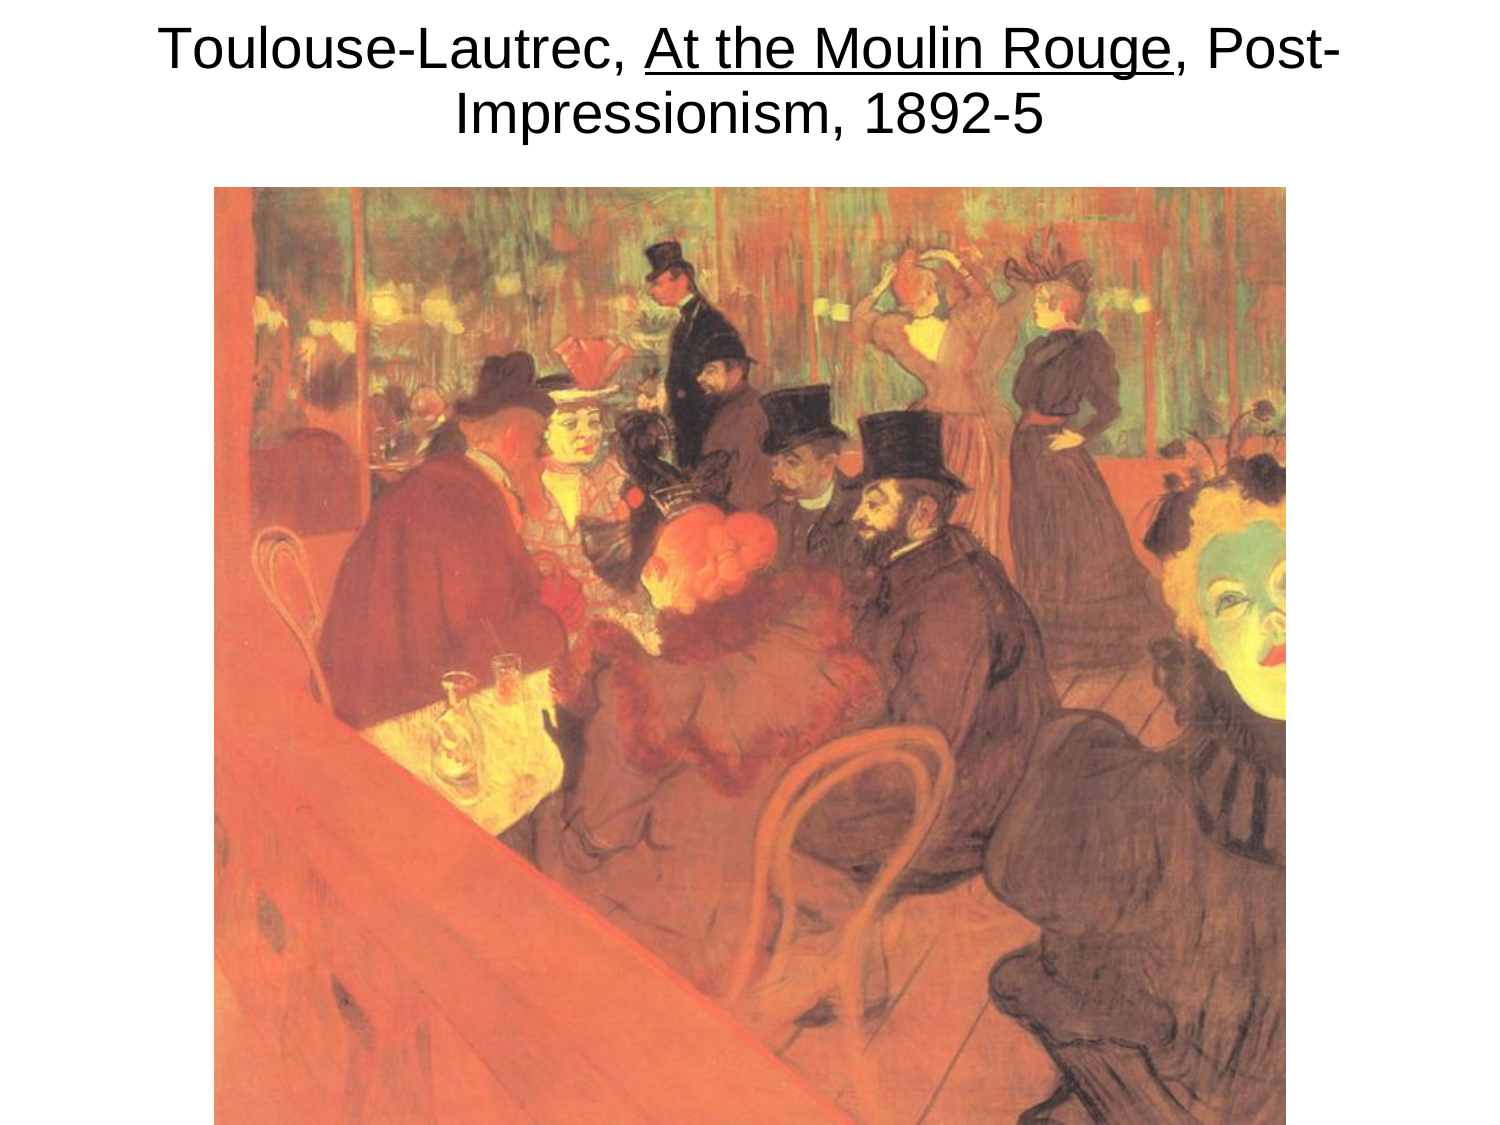

# Toulouse-Lautrec, At the Moulin Rouge, Post-Impressionism, 1892-5